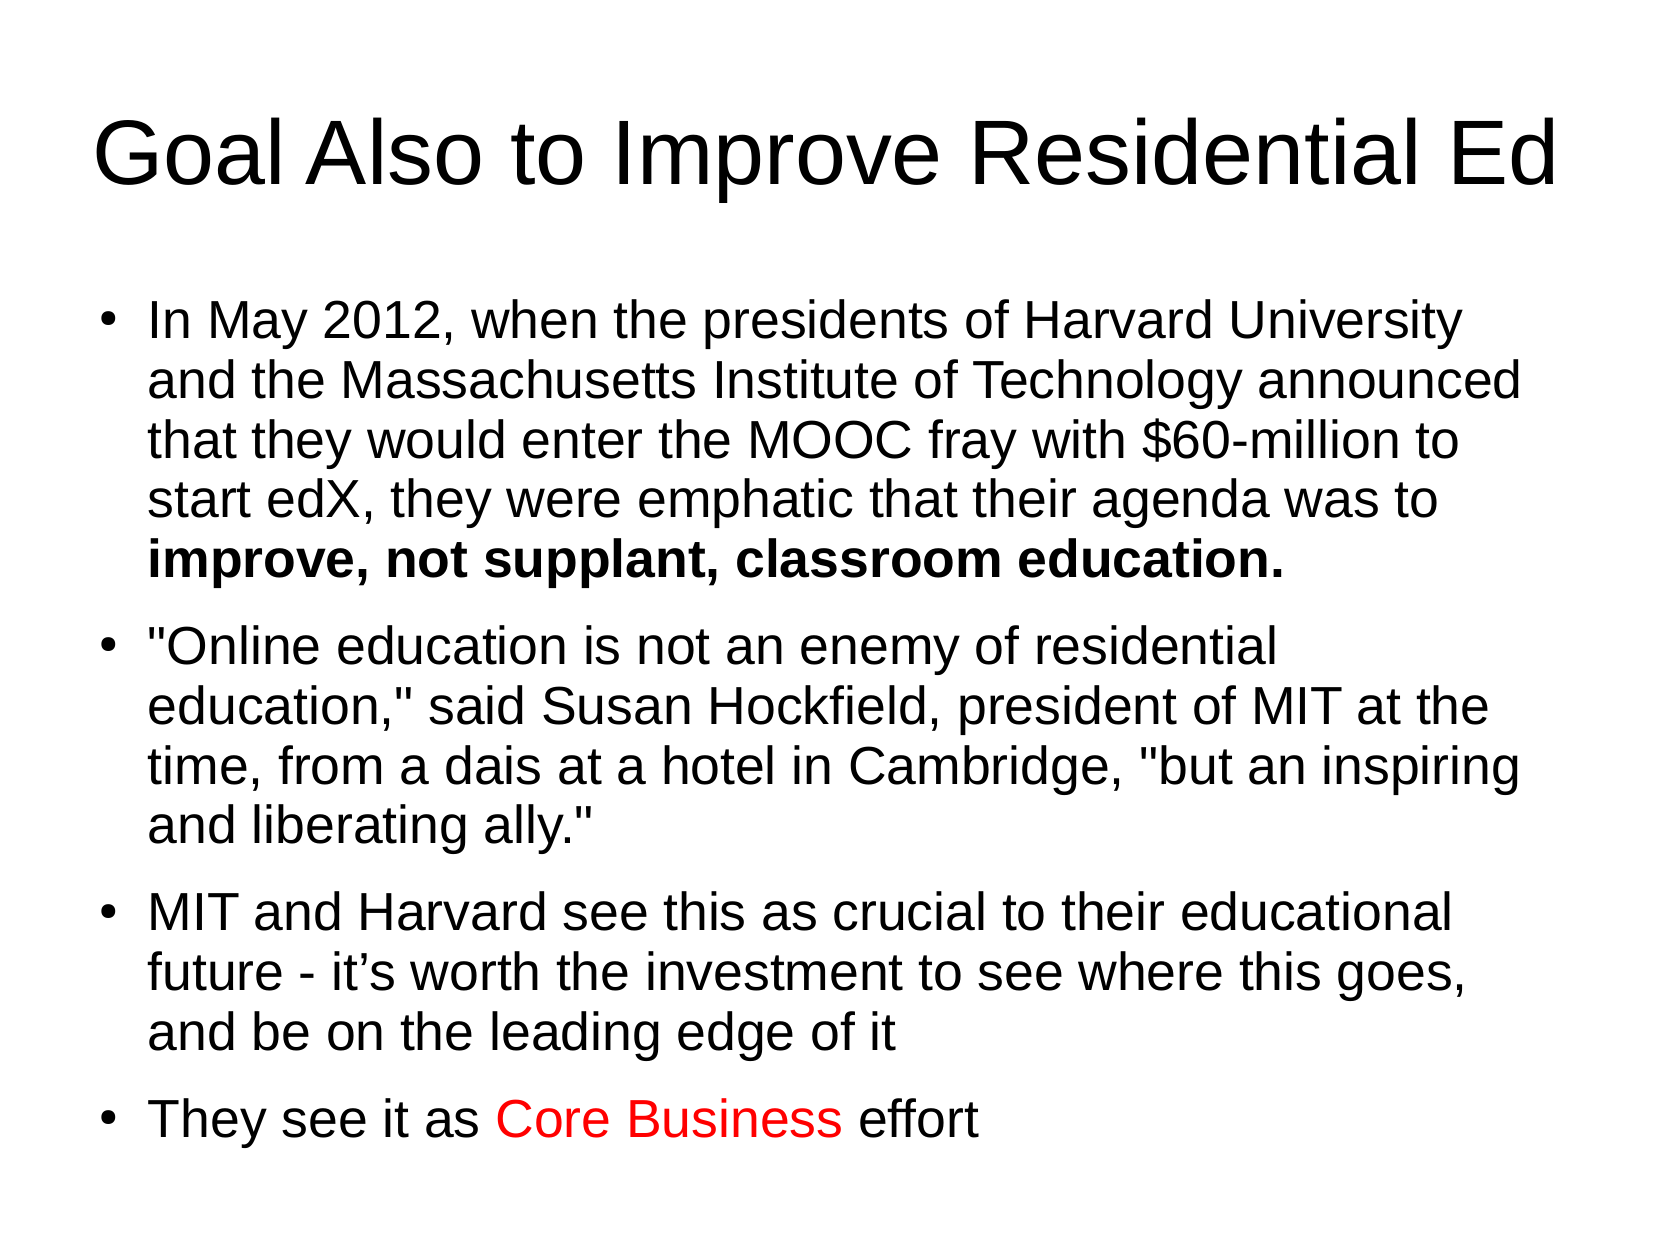

# Goal Also to Improve Residential Ed
In May 2012, when the presidents of Harvard University and the Massachusetts Institute of Technology announced that they would enter the MOOC fray with $60-million to start edX, they were emphatic that their agenda was to improve, not supplant, classroom education.
"Online education is not an enemy of residential education," said Susan Hockfield, president of MIT at the time, from a dais at a hotel in Cambridge, "but an inspiring and liberating ally."
MIT and Harvard see this as crucial to their educational future - it’s worth the investment to see where this goes, and be on the leading edge of it
They see it as Core Business effort